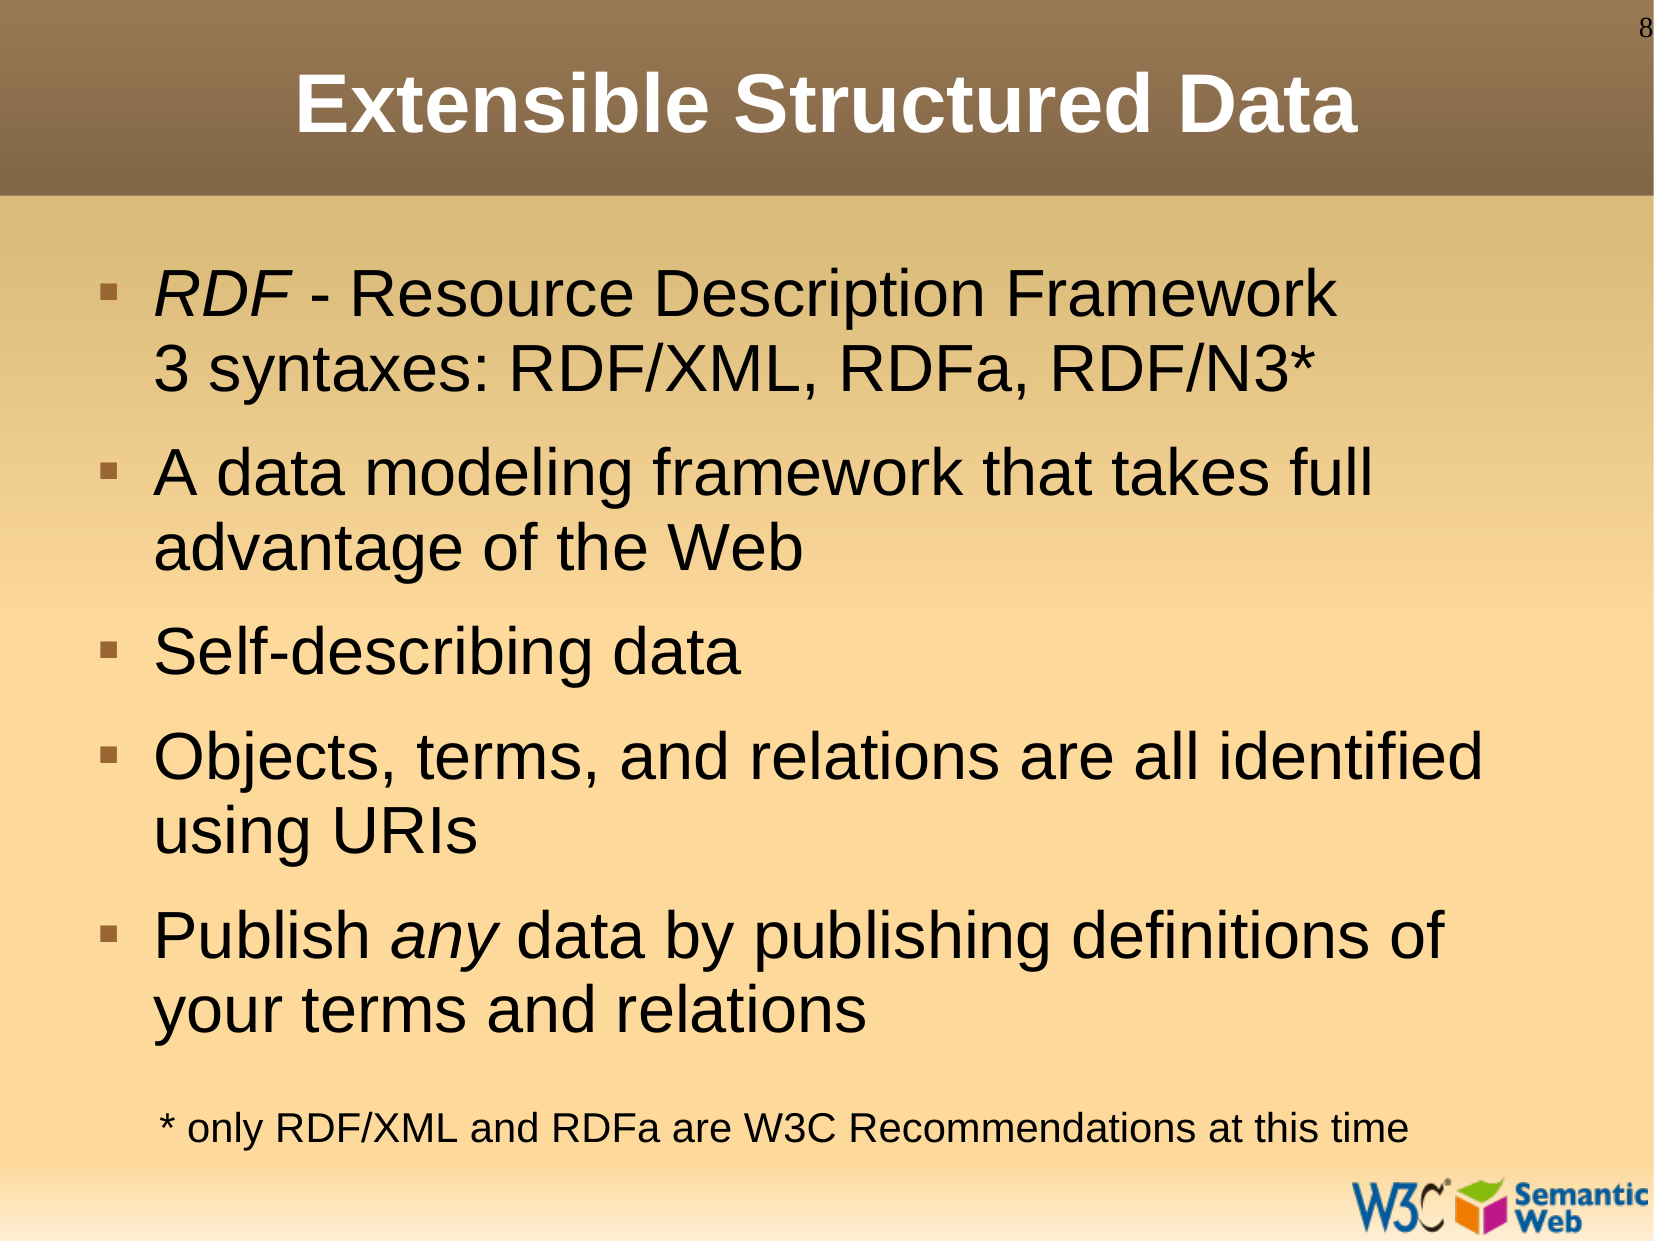

# Extensible Structured Data
8
RDF - Resource Description Framework
3 syntaxes: RDF/XML, RDFa, RDF/N3*
A data modeling framework that takes full advantage of the Web
Self-describing data
Objects, terms, and relations are all identified using URIs
Publish any data by publishing definitions of your terms and relations
* only RDF/XML and RDFa are W3C Recommendations at this time